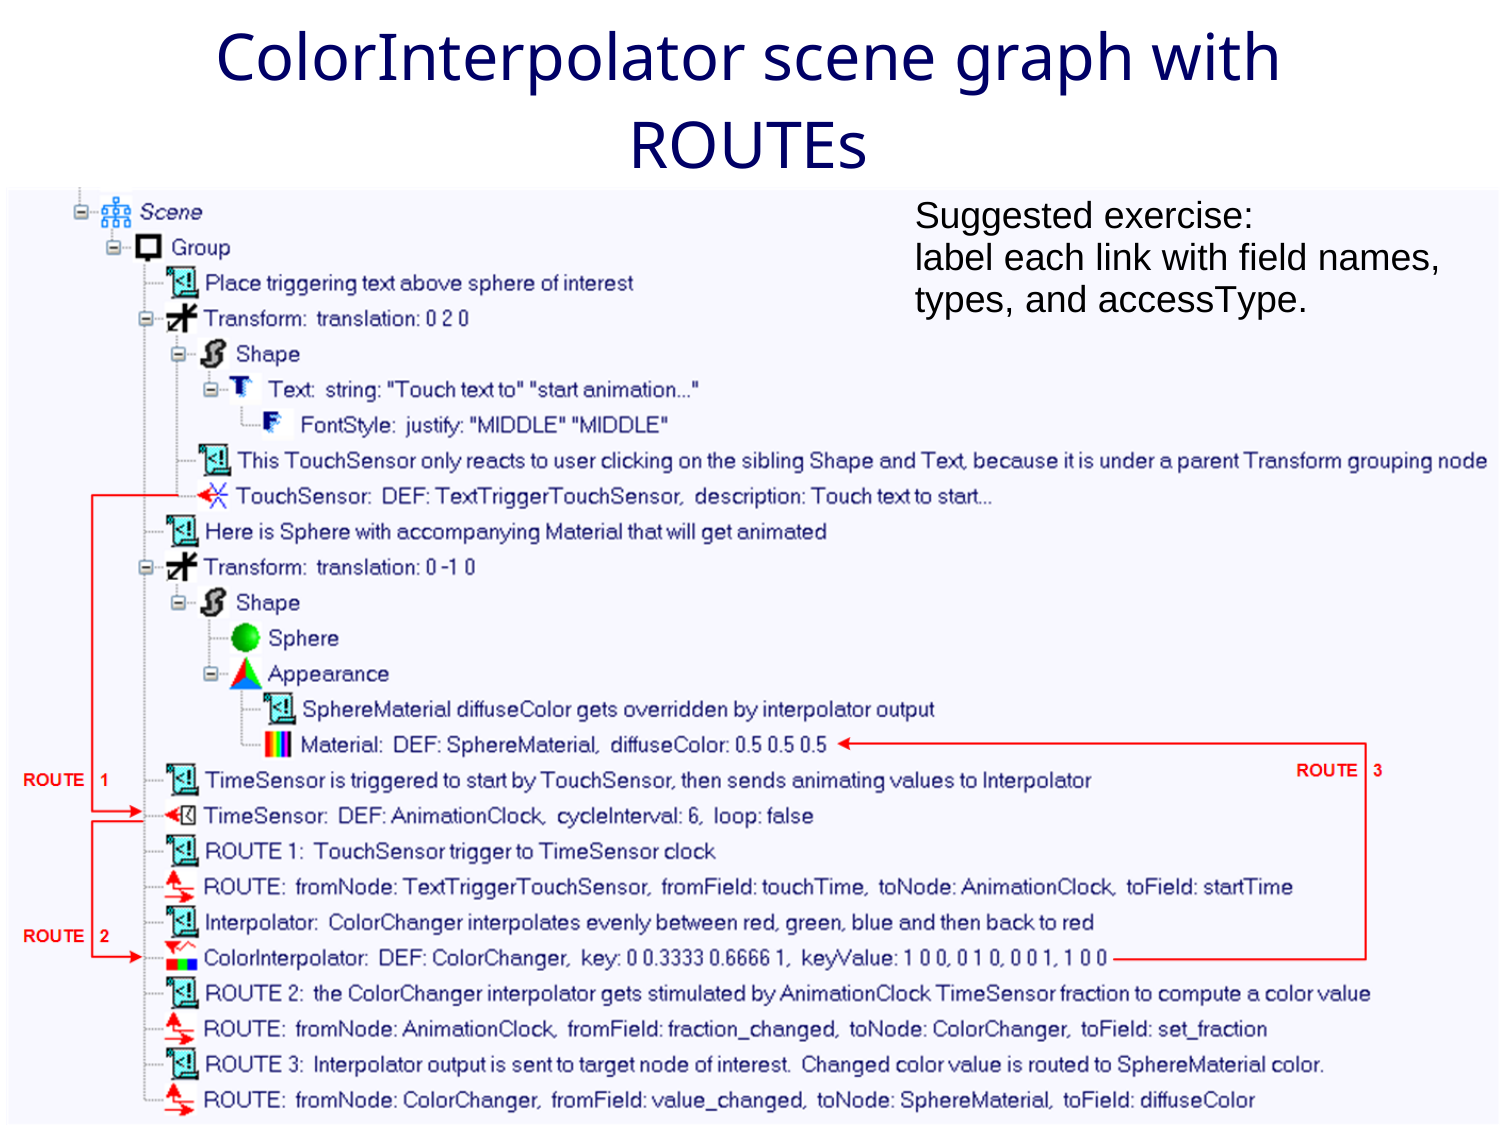

# ColorInterpolator scene graph with ROUTEs
Suggested exercise:
label each link with field names,
types, and accessType.